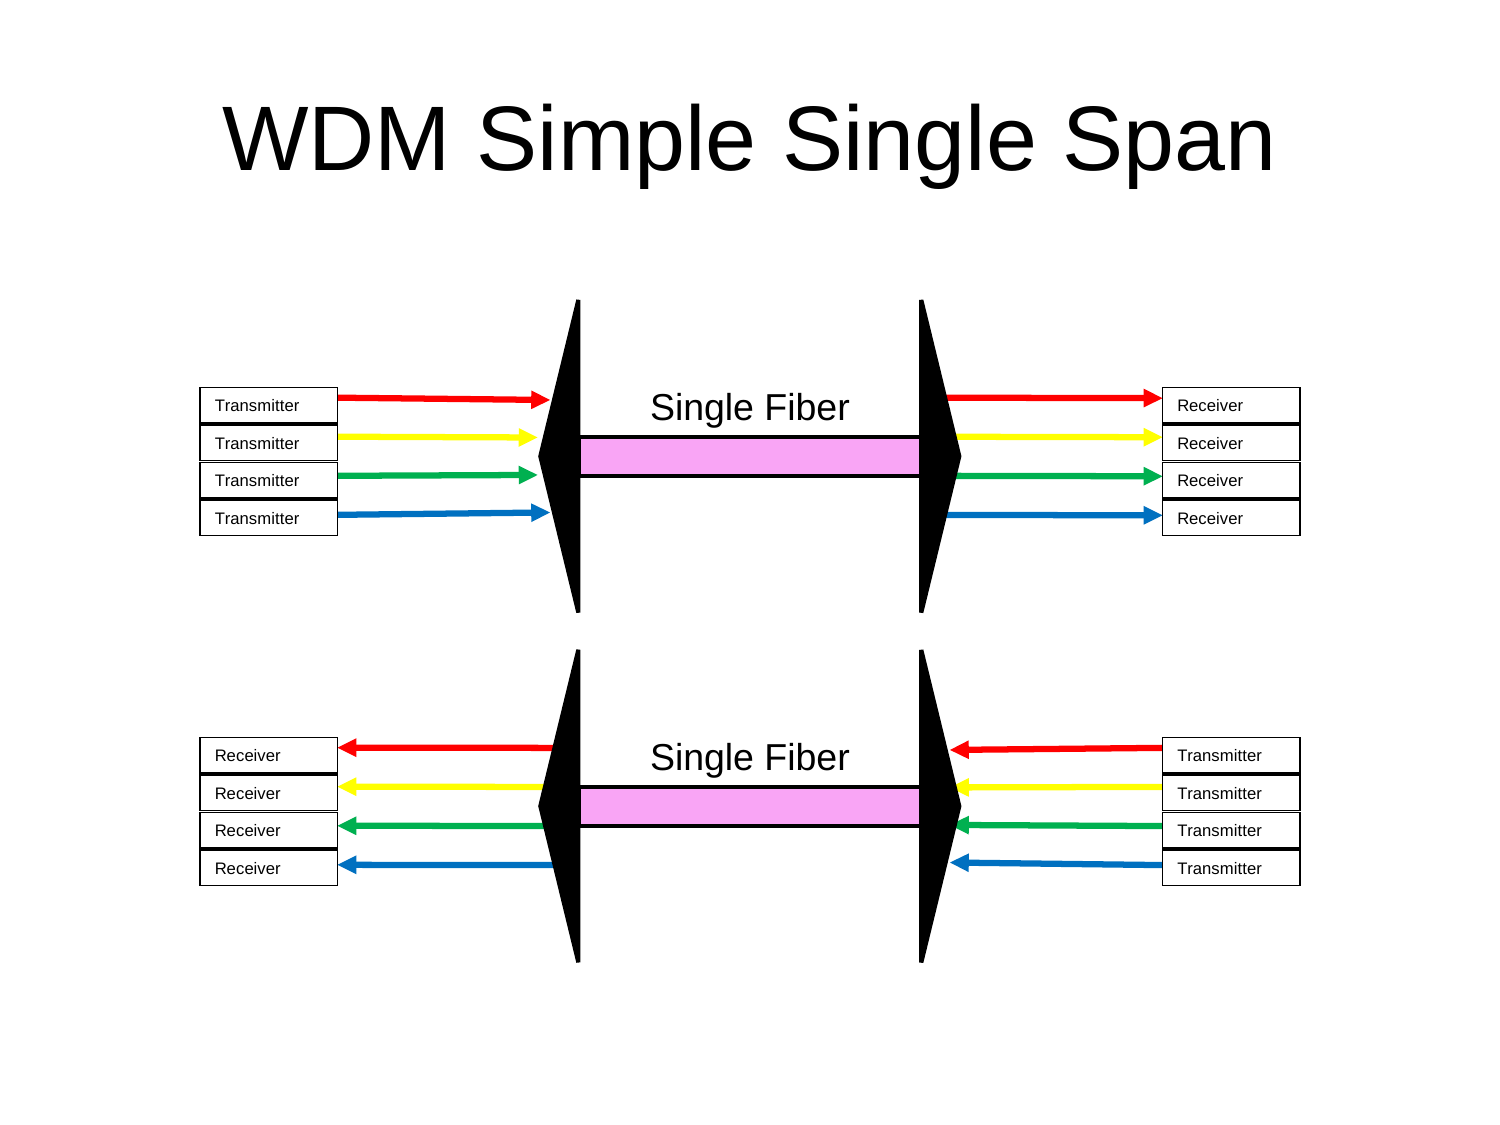

# WDM Simple Single Span
Single Fiber
Transmitter
Receiver
Transmitter
Receiver
Transmitter
Receiver
Transmitter
Receiver
Single Fiber
Receiver
Transmitter
Receiver
Transmitter
Receiver
Transmitter
Receiver
Transmitter